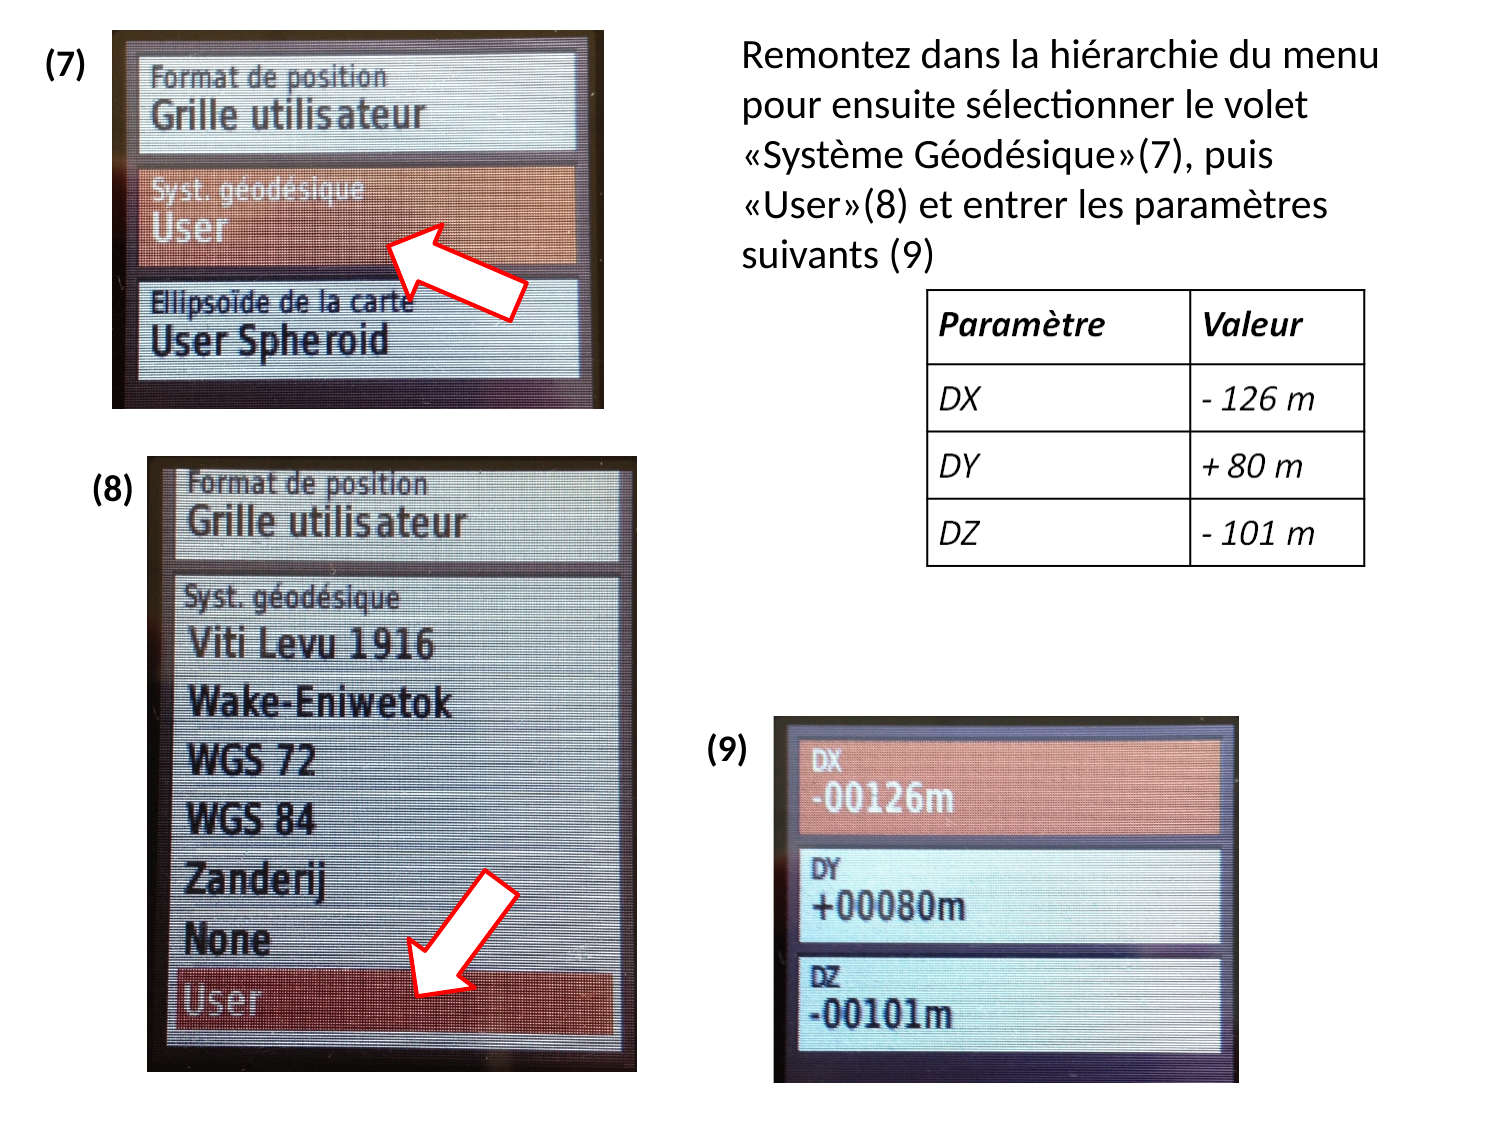

Remontez dans la hiérarchie du menu pour ensuite sélectionner le volet «Système Géodésique»(7), puis «User»(8) et entrer les paramètres suivants (9)
(7)
(8)
(9)